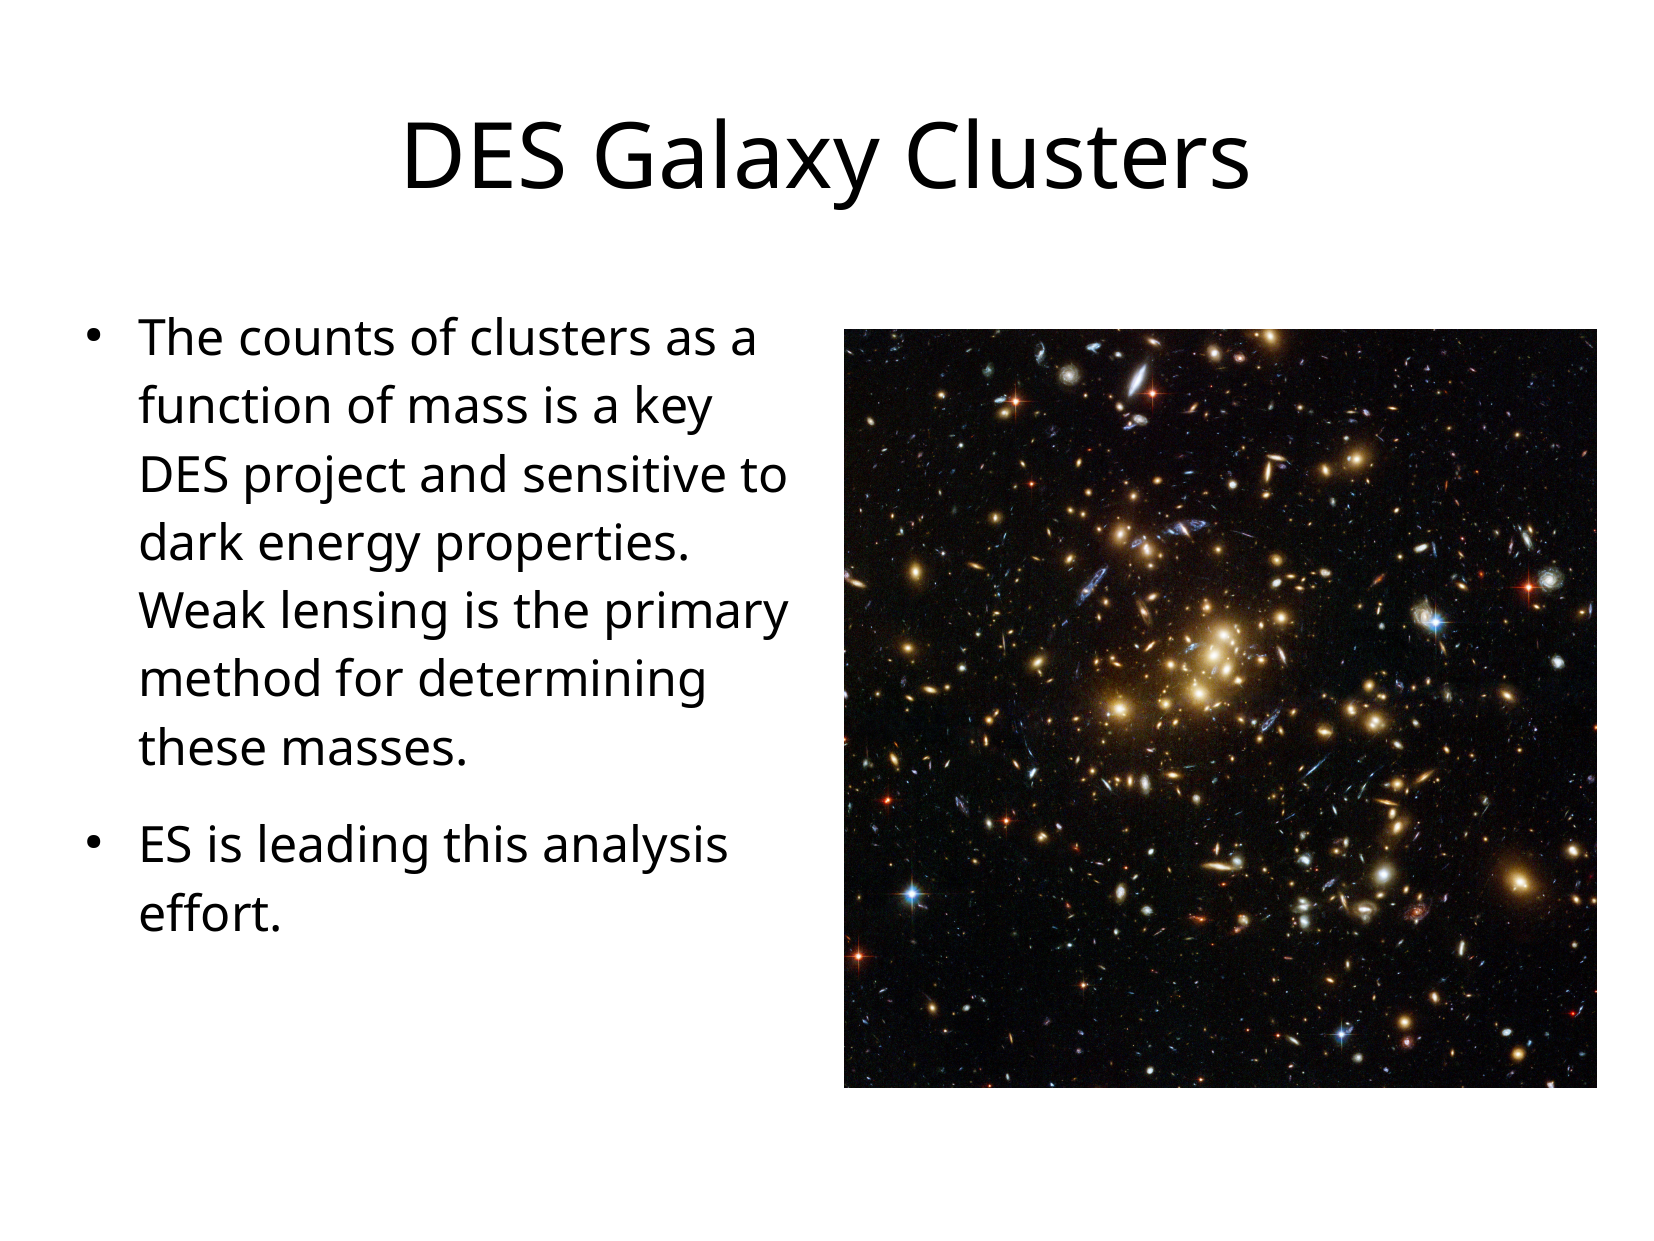

# DES Galaxy Clusters
The counts of clusters as a function of mass is a key DES project and sensitive to dark energy properties. Weak lensing is the primary method for determining these masses.
ES is leading this analysis effort.